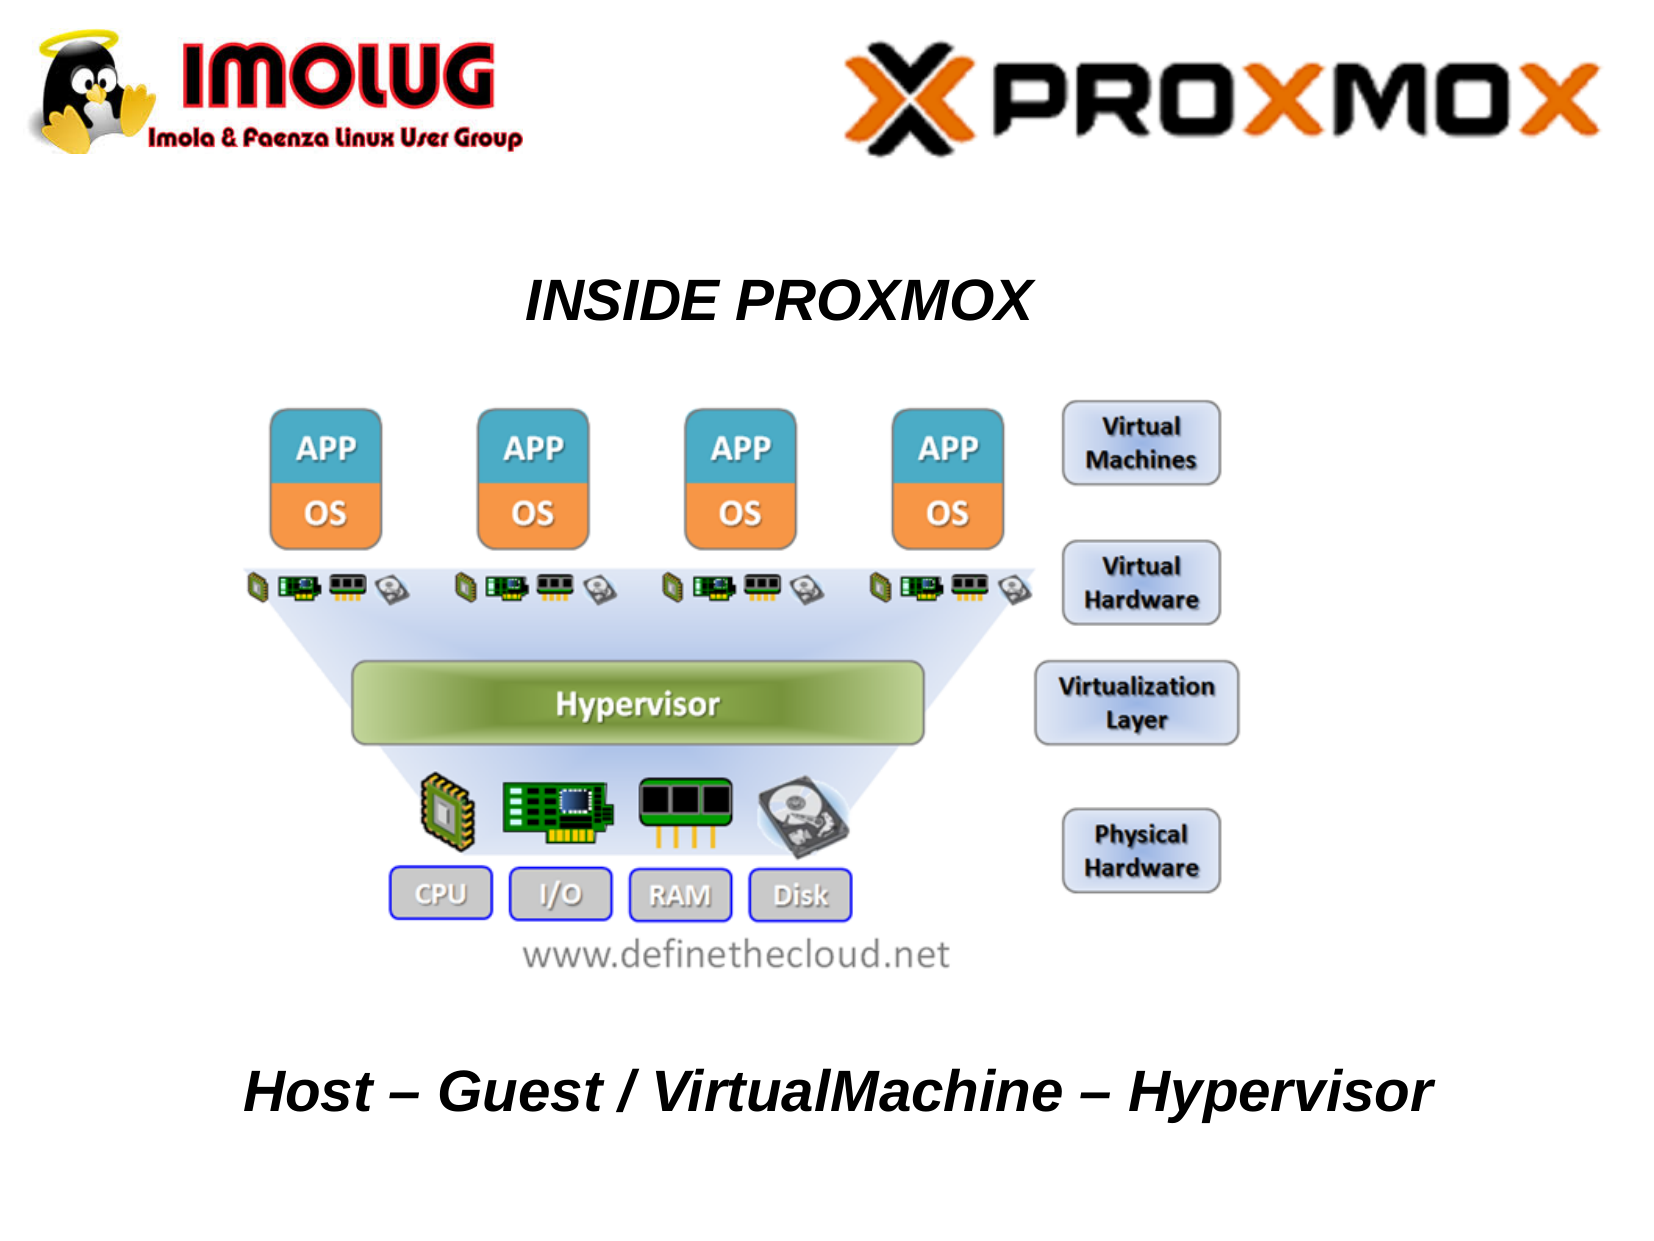

INSIDE PROXMOX
Host – Guest / VirtualMachine – Hypervisor